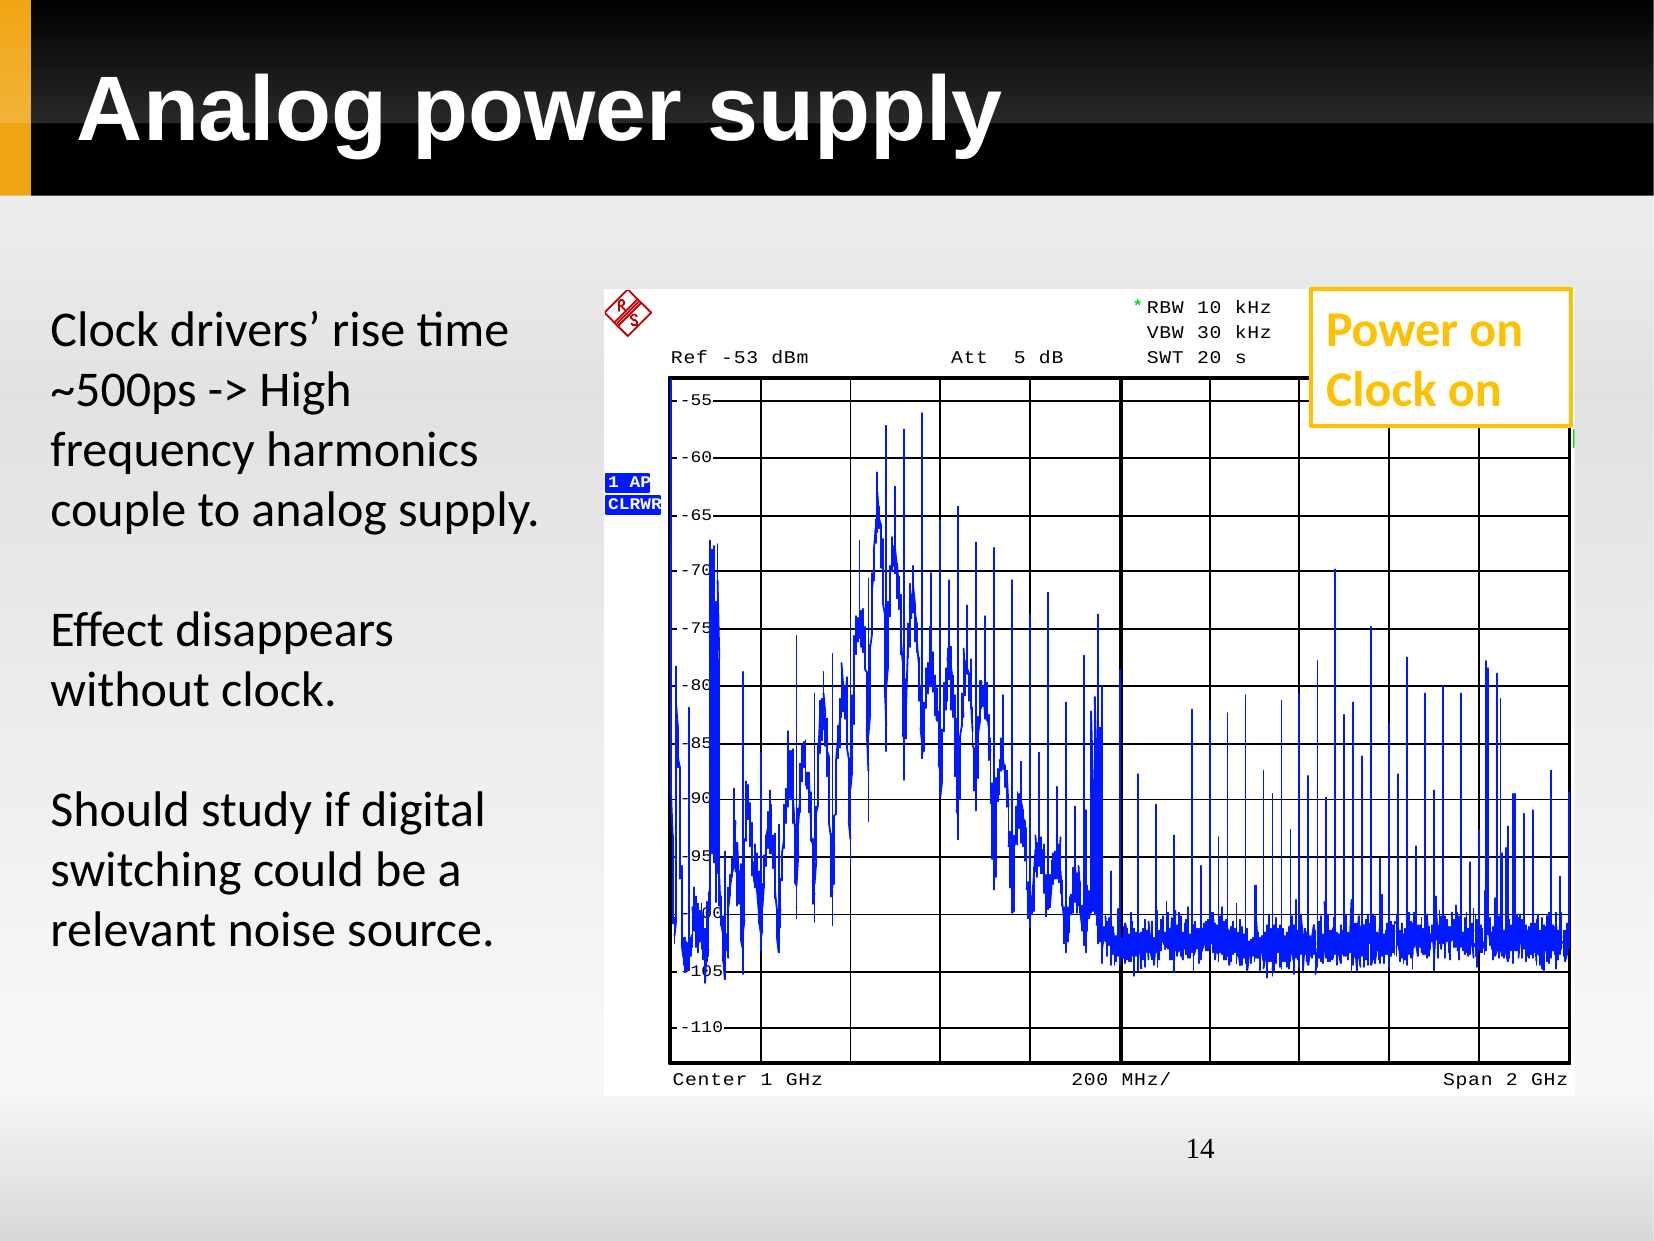

# Analog power supply
Clock drivers’ rise time ~500ps -> High frequency harmonics couple to analog supply.
Effect disappears without clock.
Should study if digital switching could be a relevant noise source.
Power on
Clock on